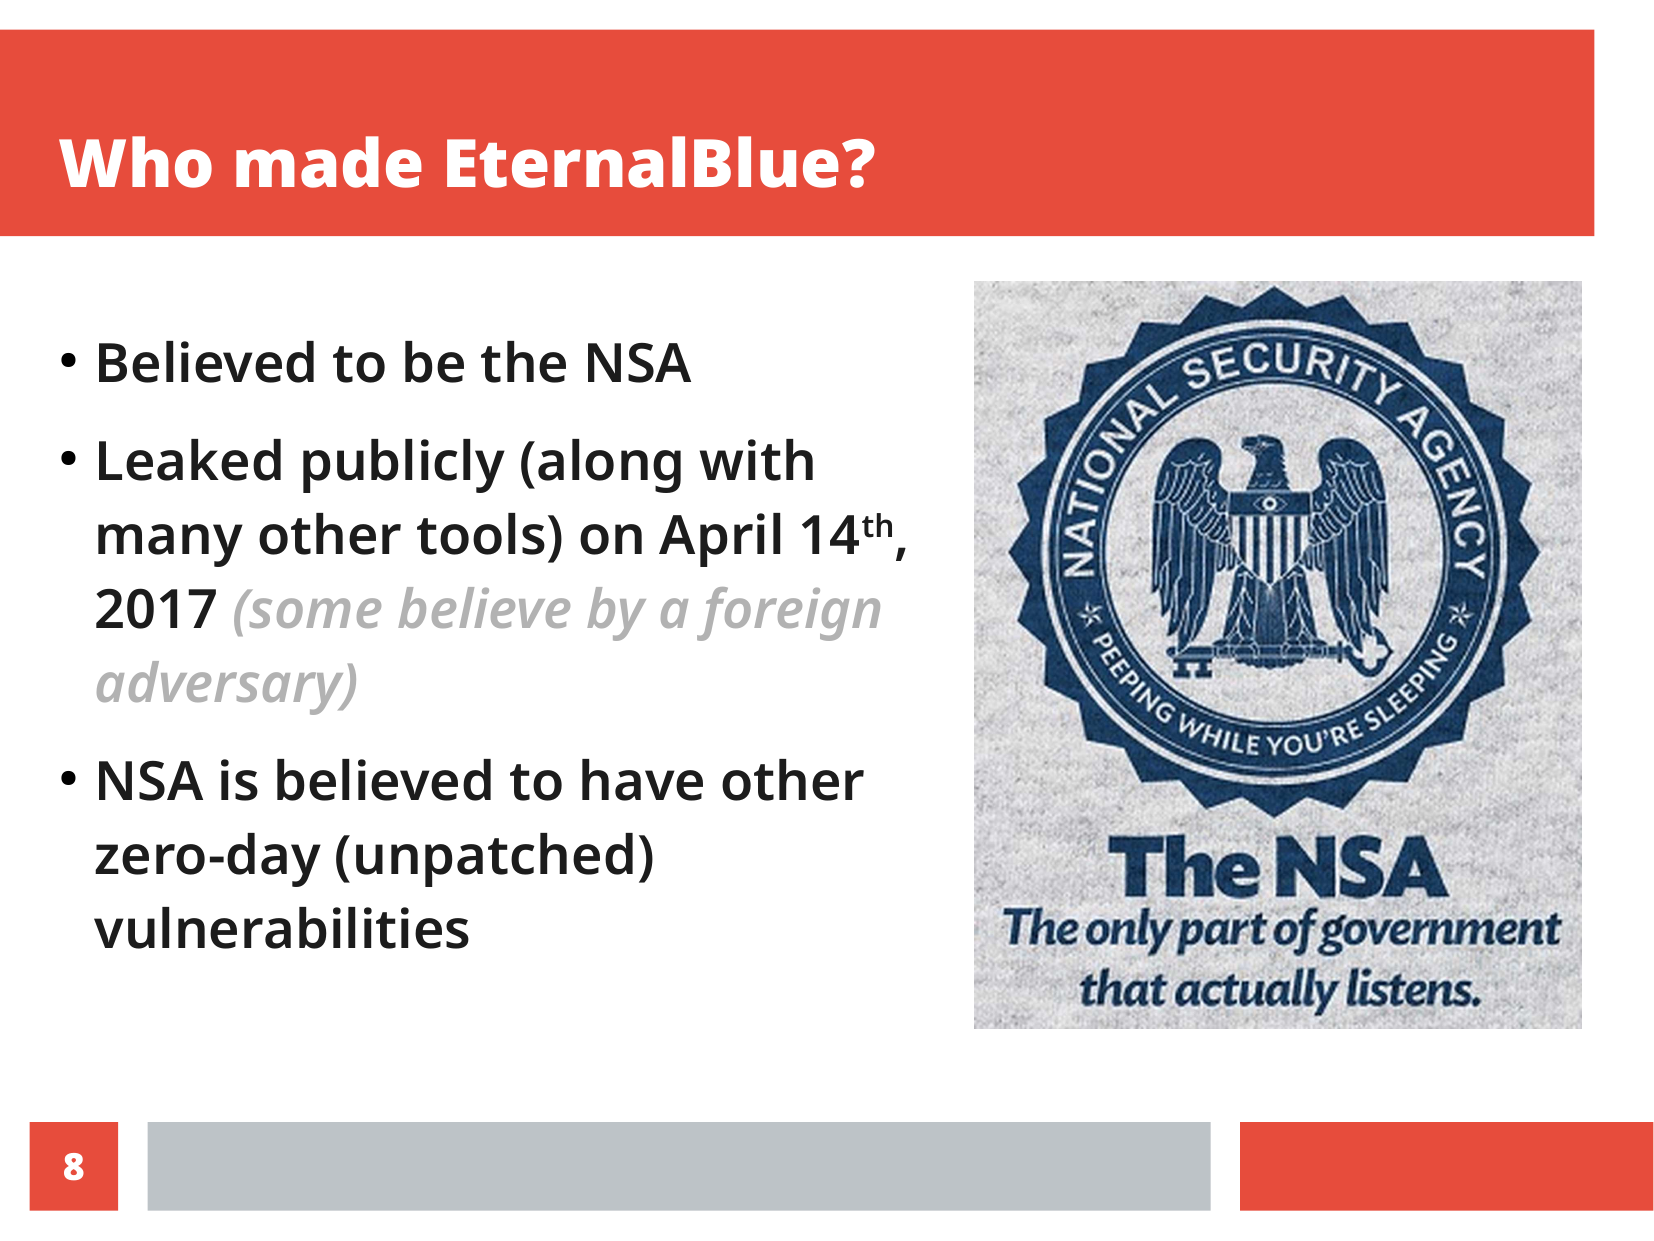

# Who made EternalBlue?
Believed to be the NSA
Leaked publicly (along with many other tools) on April 14th, 2017 (some believe by a foreign adversary)
NSA is believed to have other zero-day (unpatched) vulnerabilities
8